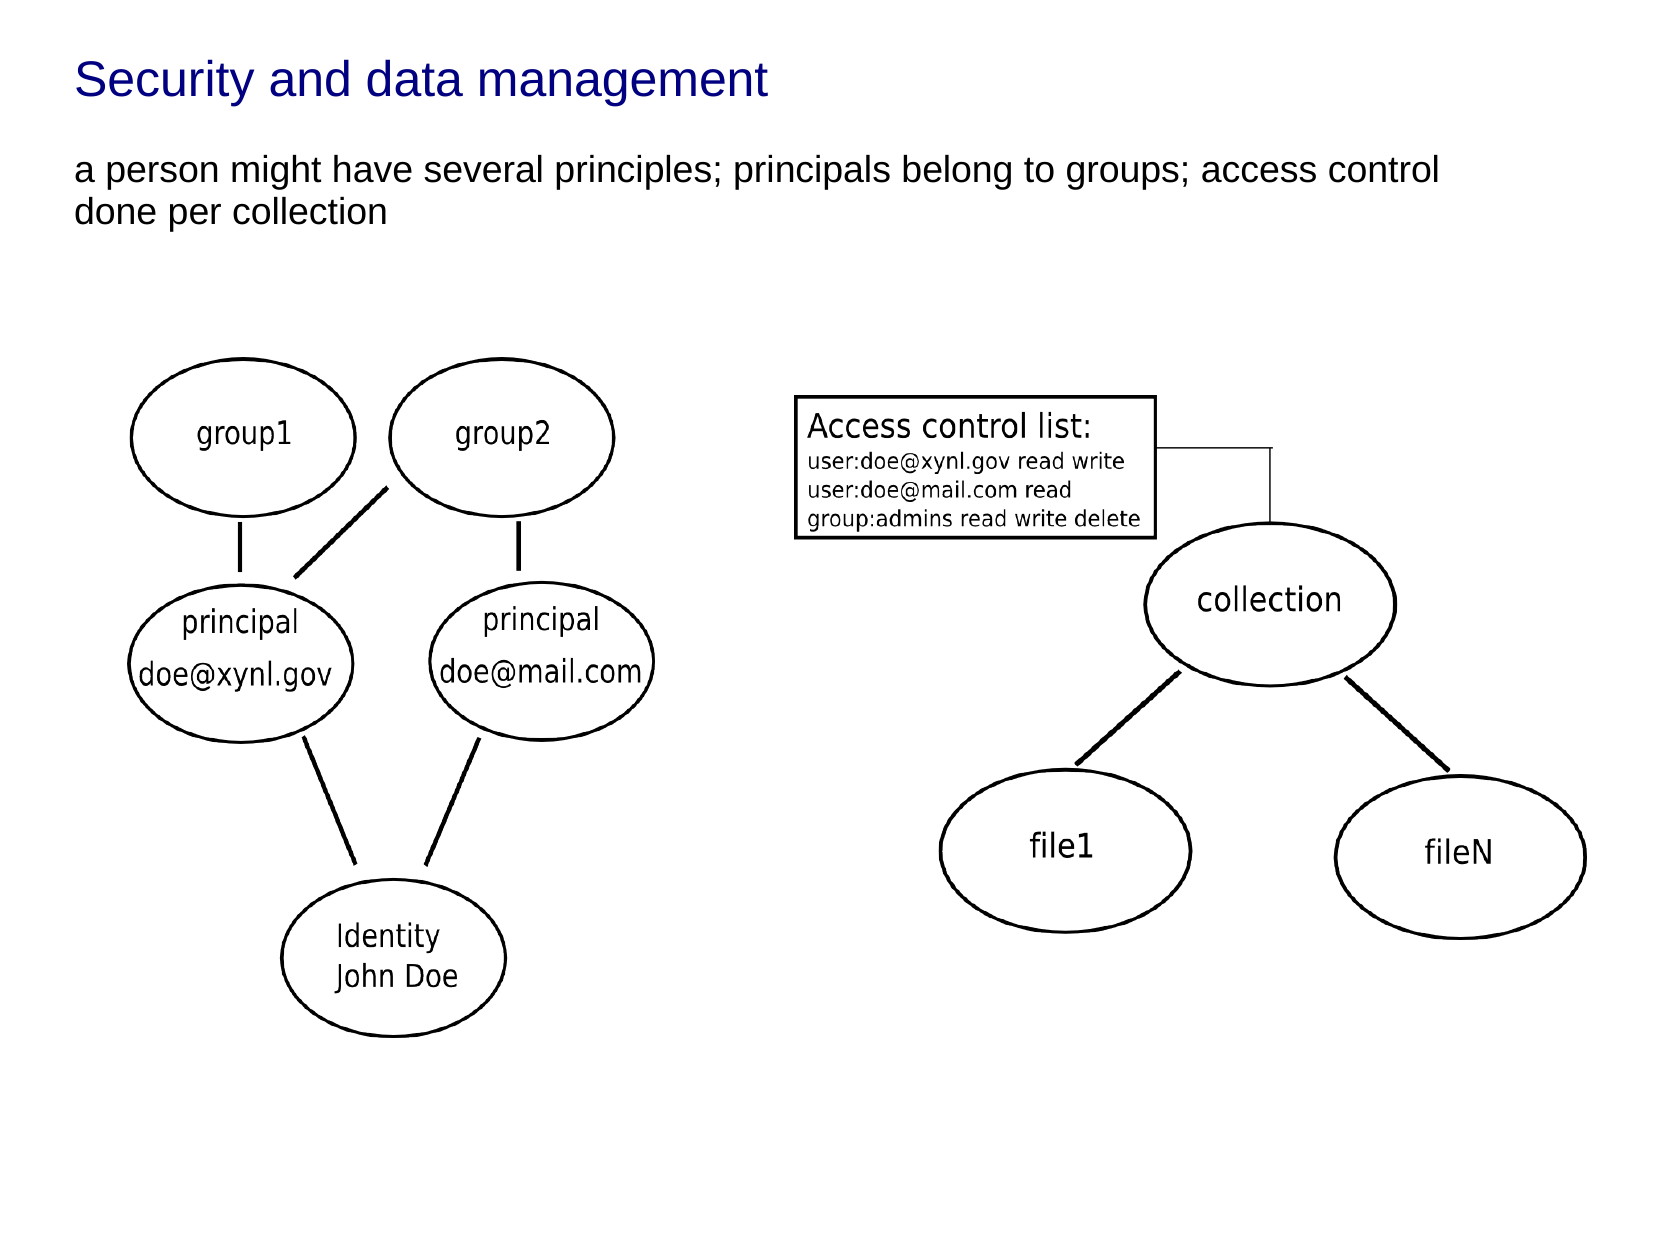

Security and data management
a person might have several principles; principals belong to groups; access control
done per collection